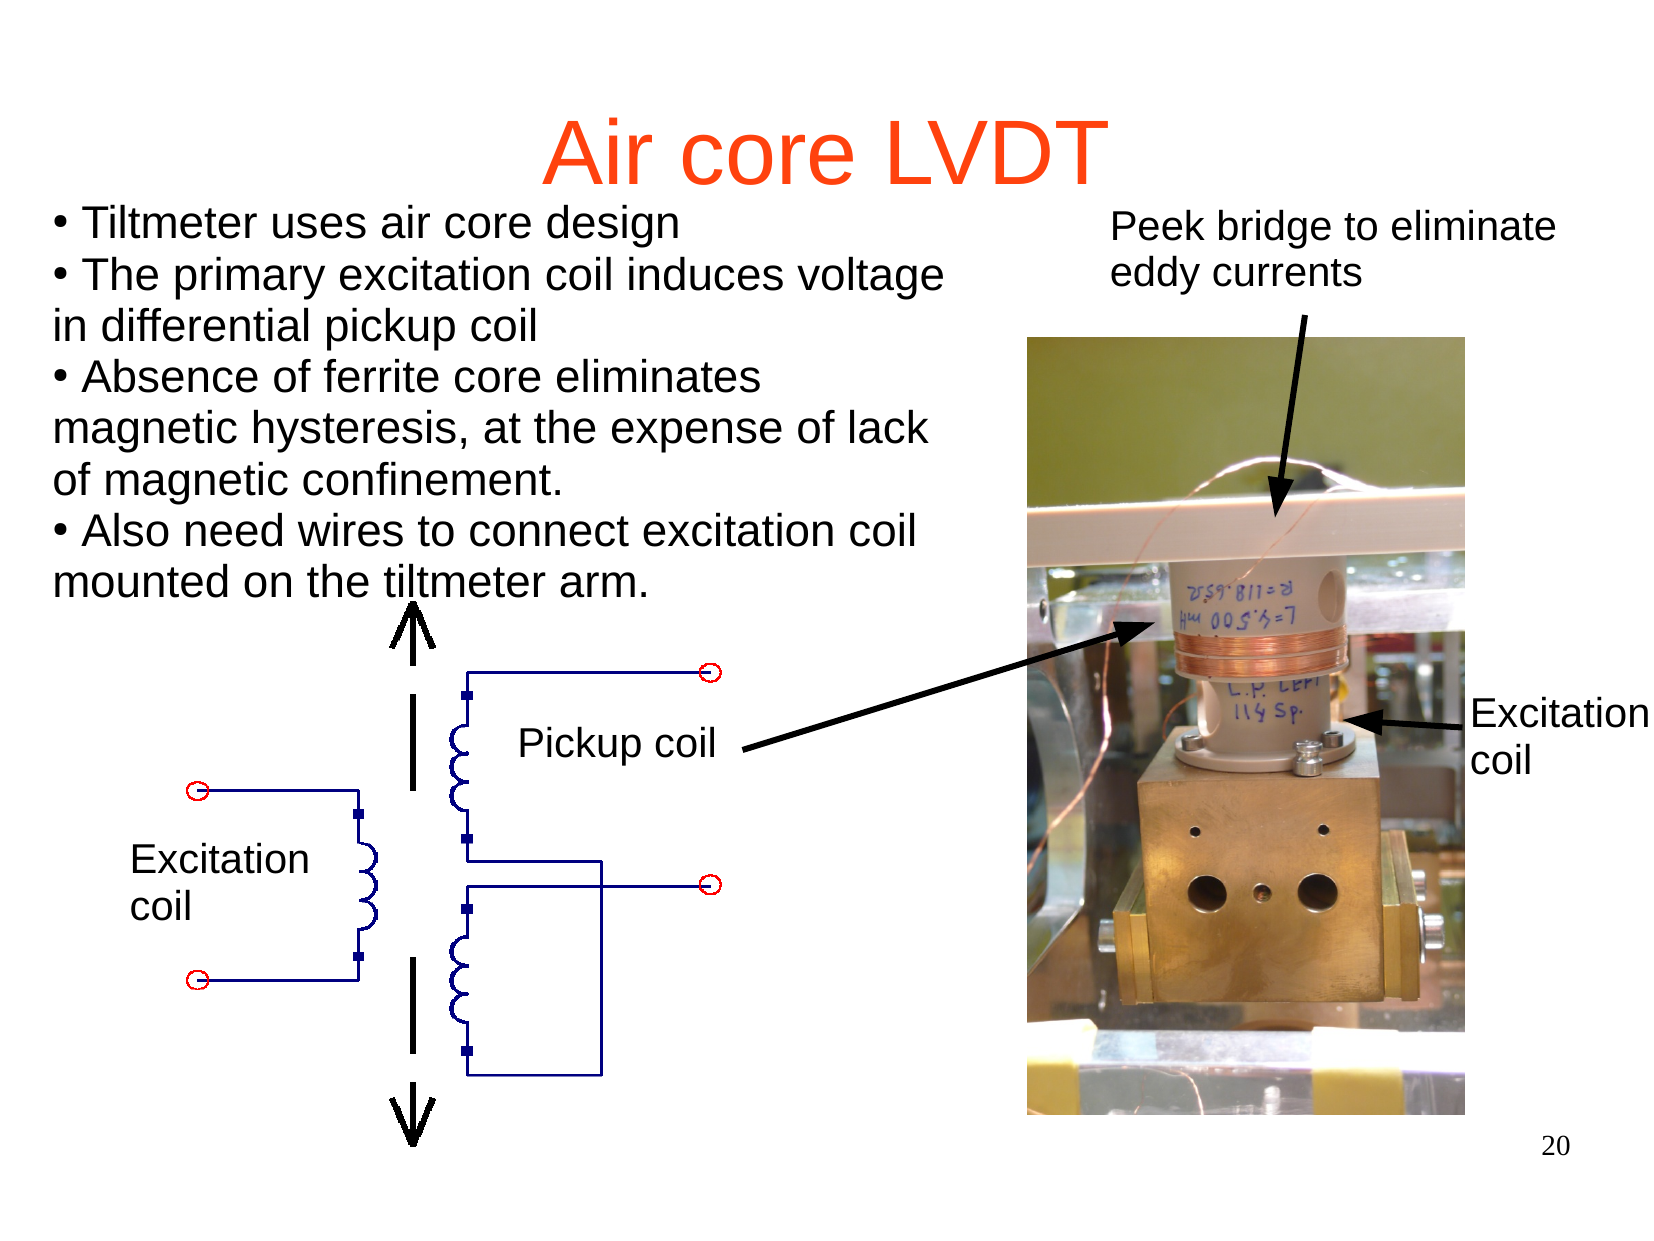

# Air core LVDT
 Tiltmeter uses air core design
 The primary excitation coil induces voltage in differential pickup coil
 Absence of ferrite core eliminates magnetic hysteresis, at the expense of lack of magnetic confinement.
 Also need wires to connect excitation coil mounted on the tiltmeter arm.
Peek bridge to eliminate eddy currents
Excitation coil
Pickup coil
Excitation coil
20